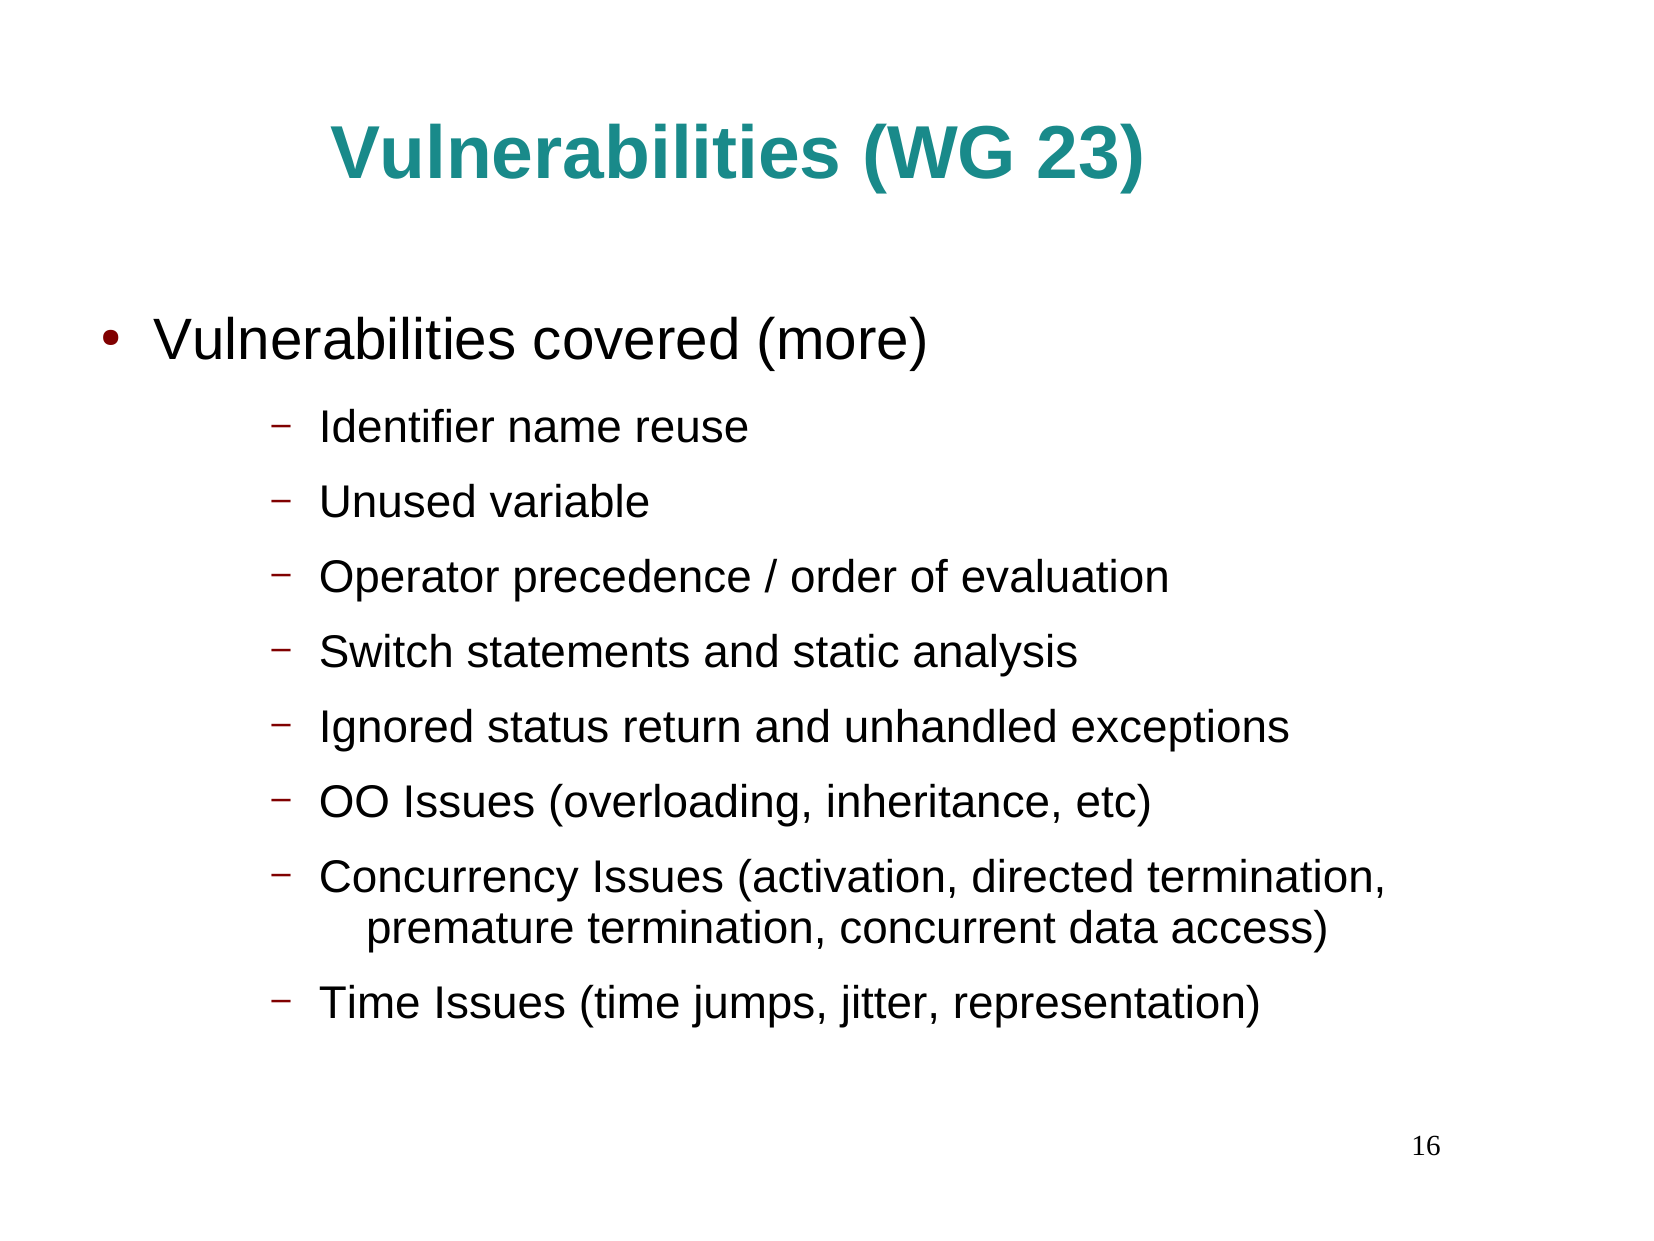

# Vulnerabilities (WG 23)
Vulnerabilities covered (more)
Identifier name reuse
Unused variable
Operator precedence / order of evaluation
Switch statements and static analysis
Ignored status return and unhandled exceptions
OO Issues (overloading, inheritance, etc)
Concurrency Issues (activation, directed termination, premature termination, concurrent data access)
Time Issues (time jumps, jitter, representation)
16